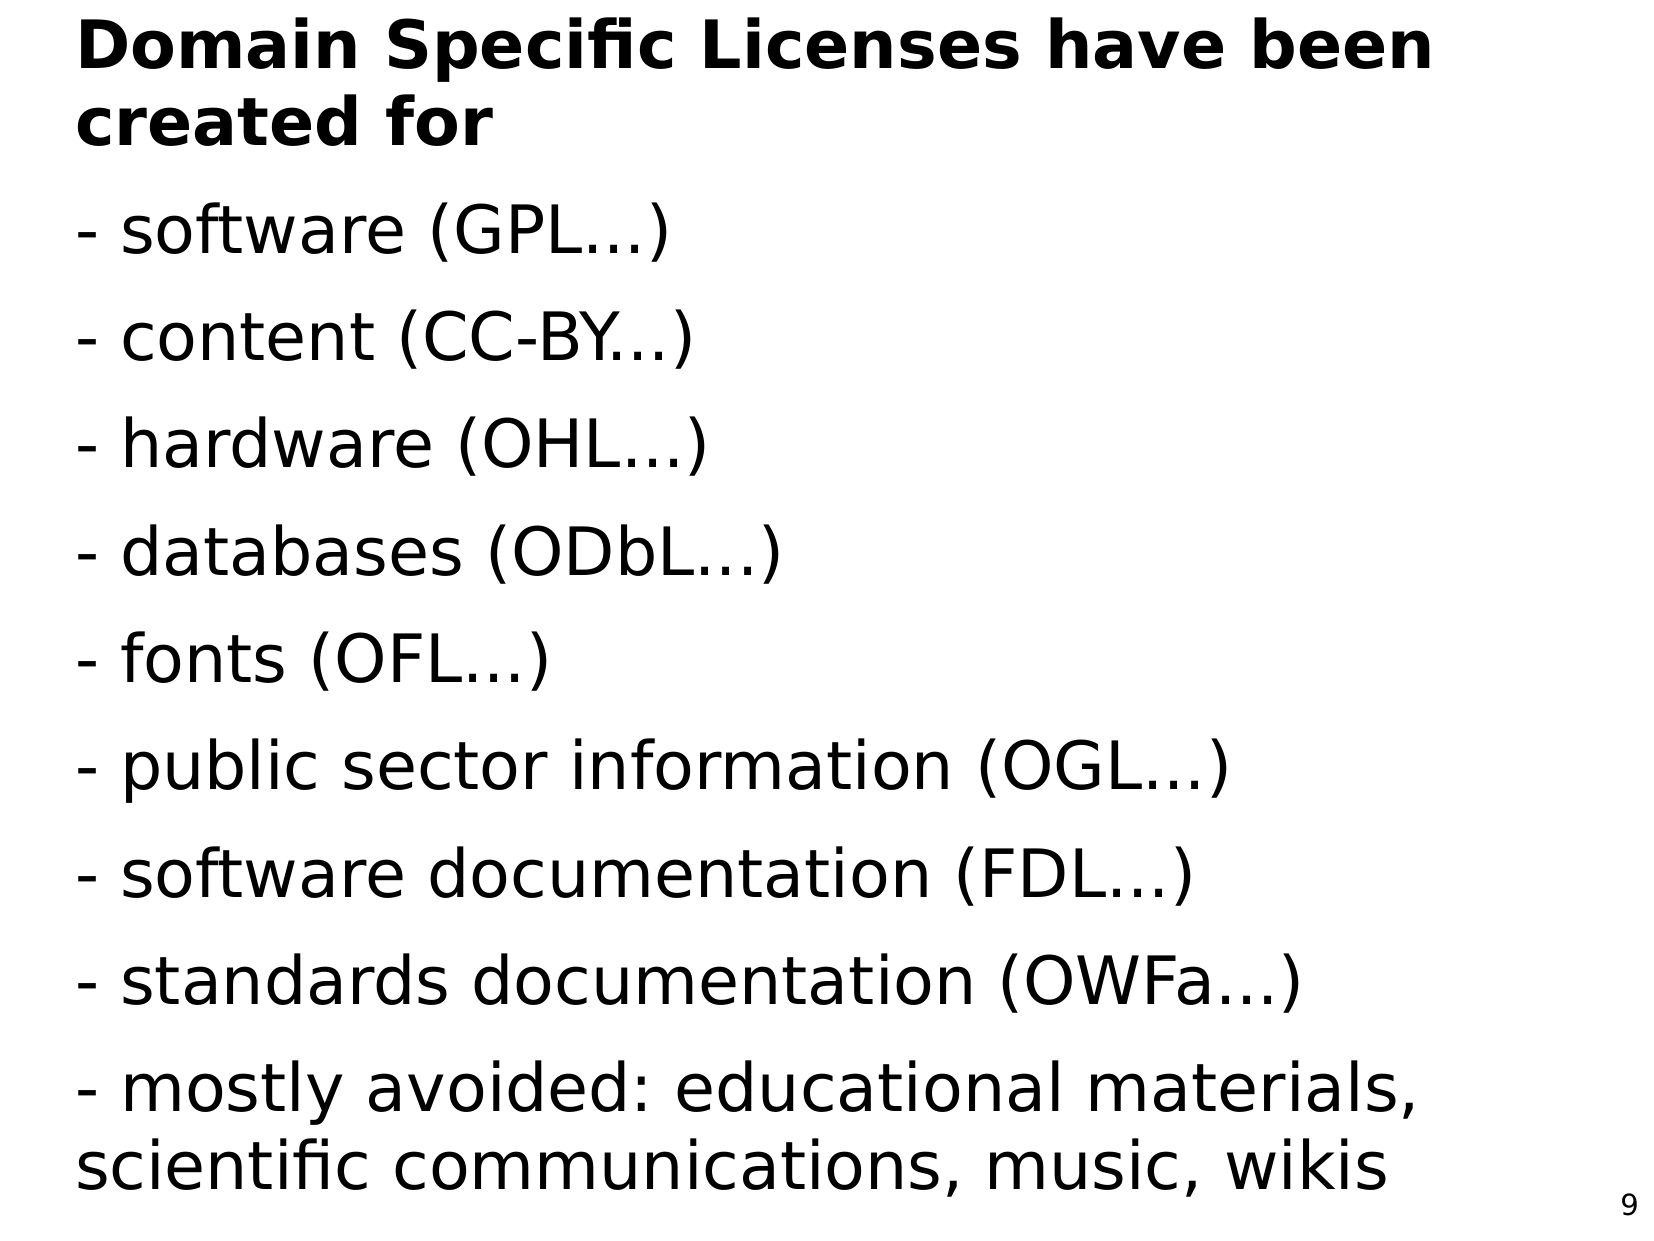

# Domain Specific Licenses have been created for
- software (GPL...)
- content (CC-BY...)
- hardware (OHL...)
- databases (ODbL...)
- fonts (OFL...)
- public sector information (OGL...)
- software documentation (FDL...)
- standards documentation (OWFa...)
- mostly avoided: educational materials, scientific communications, music, wikis